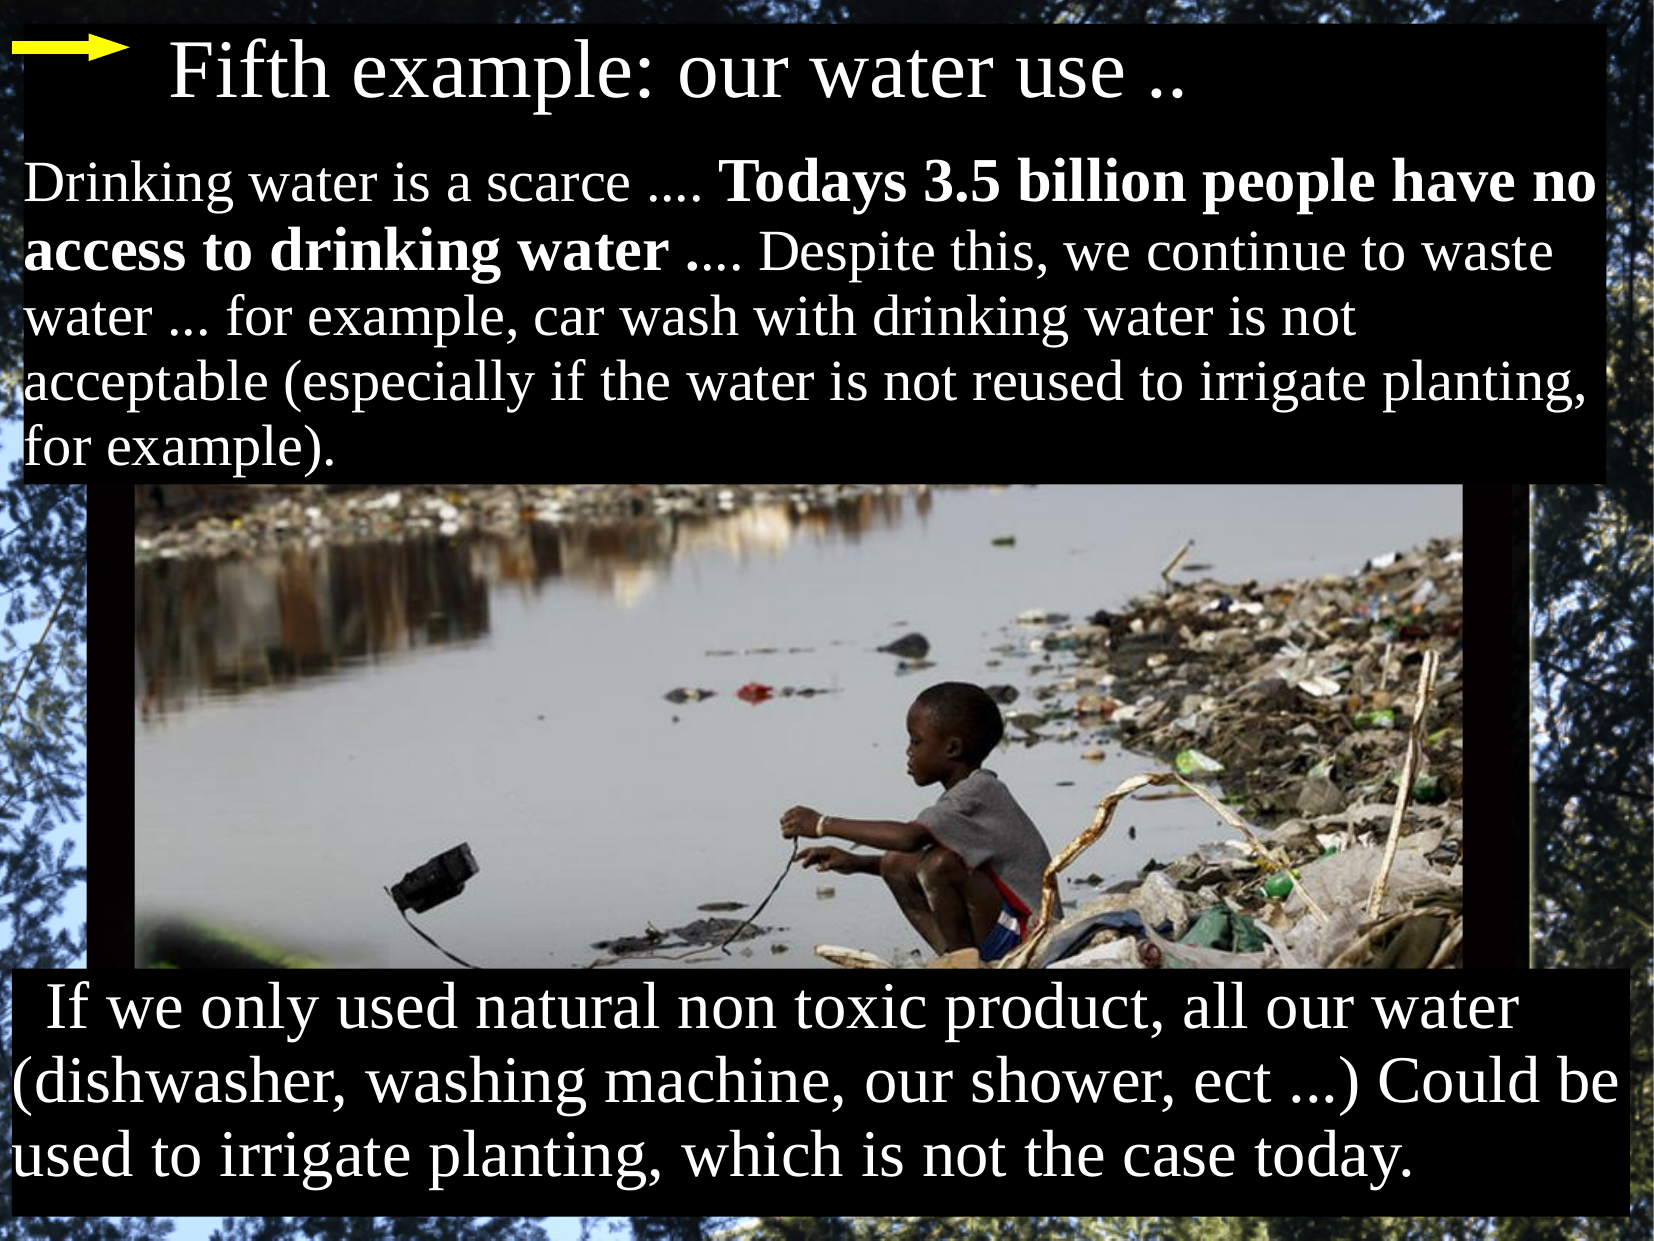

# Fifth example: our water use ..
Drinking water is a scarce .... Todays 3.5 billion people have no access to drinking water .... Despite this, we continue to waste water ... for example, car wash with drinking water is not acceptable (especially if the water is not reused to irrigate planting, for example).
 If we only used natural non toxic product, all our water (dishwasher, washing machine, our shower, ect ...) Could be used to irrigate planting, which is not the case today.